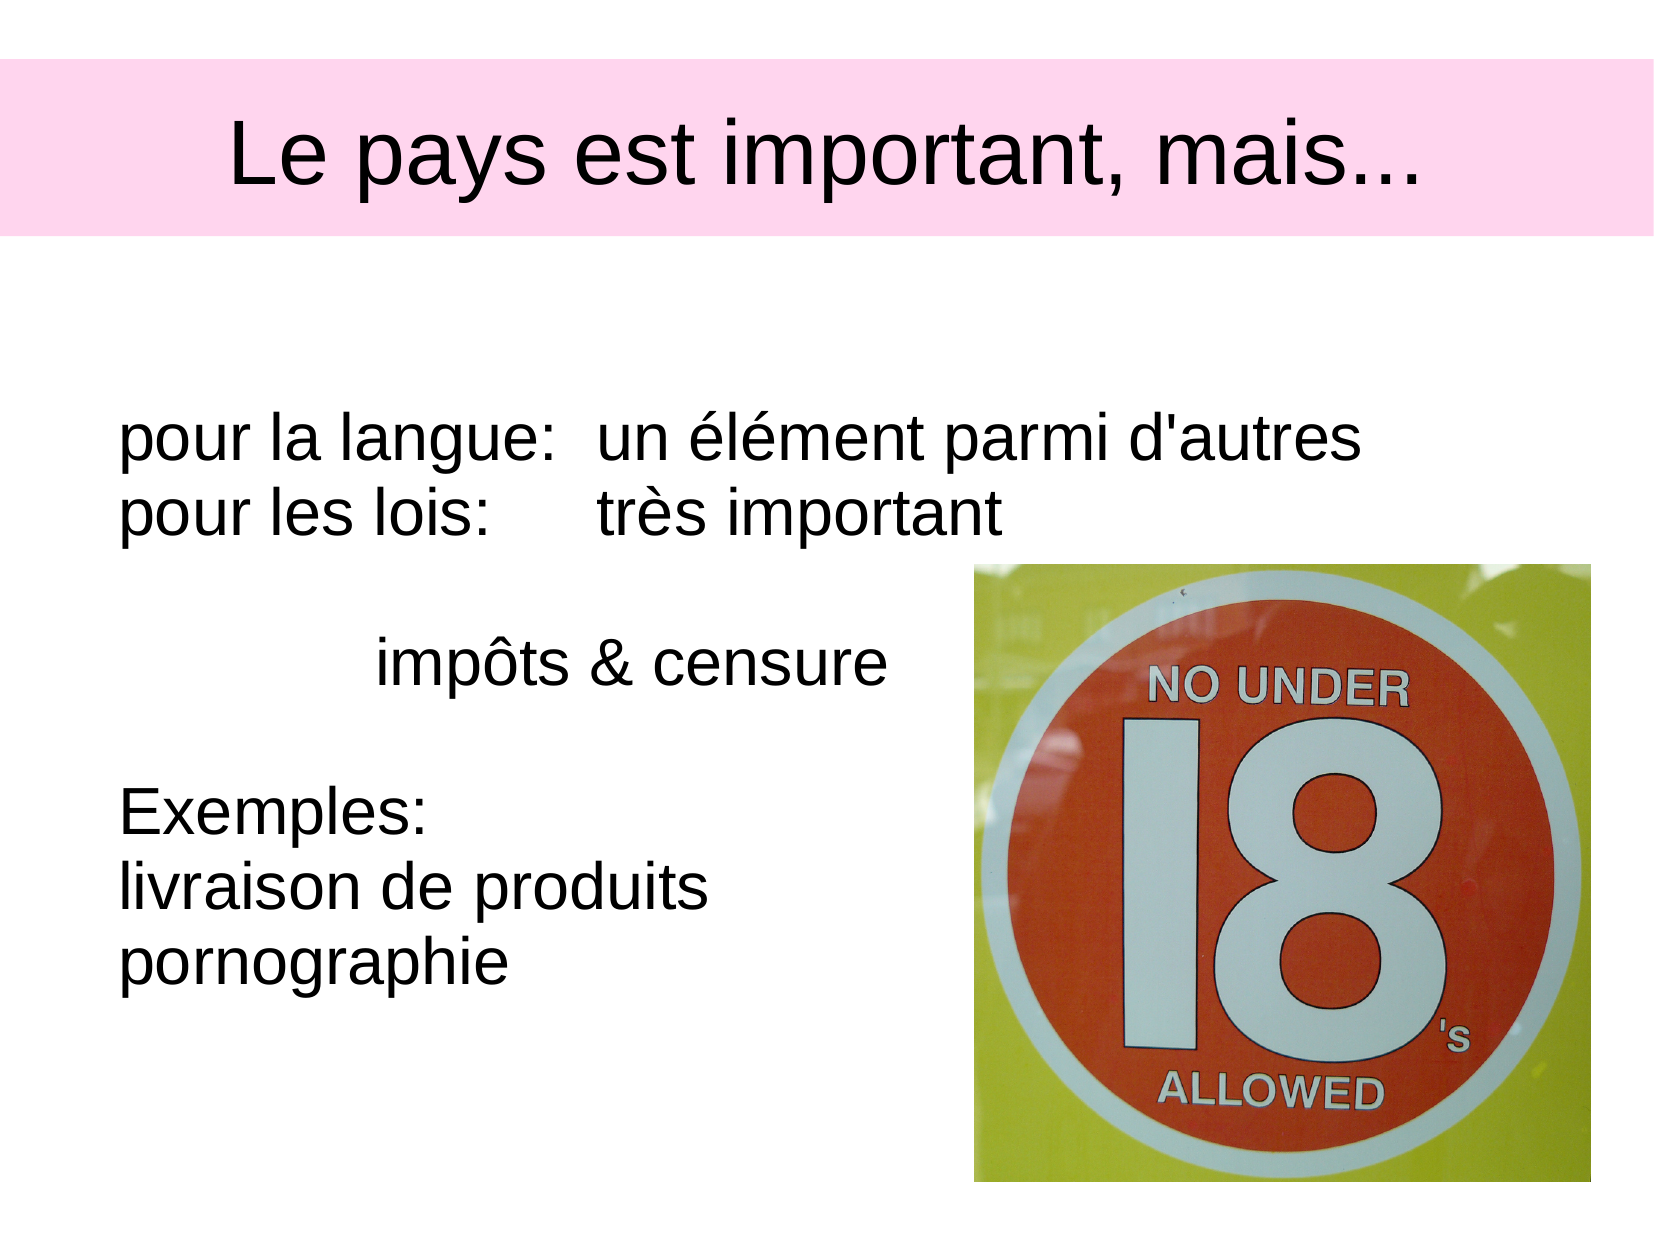

# Le pays est important, mais...
pour la langue: 	un élément parmi d'autres
pour les lois: 		très important
			impôts & censure
Exemples:
livraison de produits
pornographie